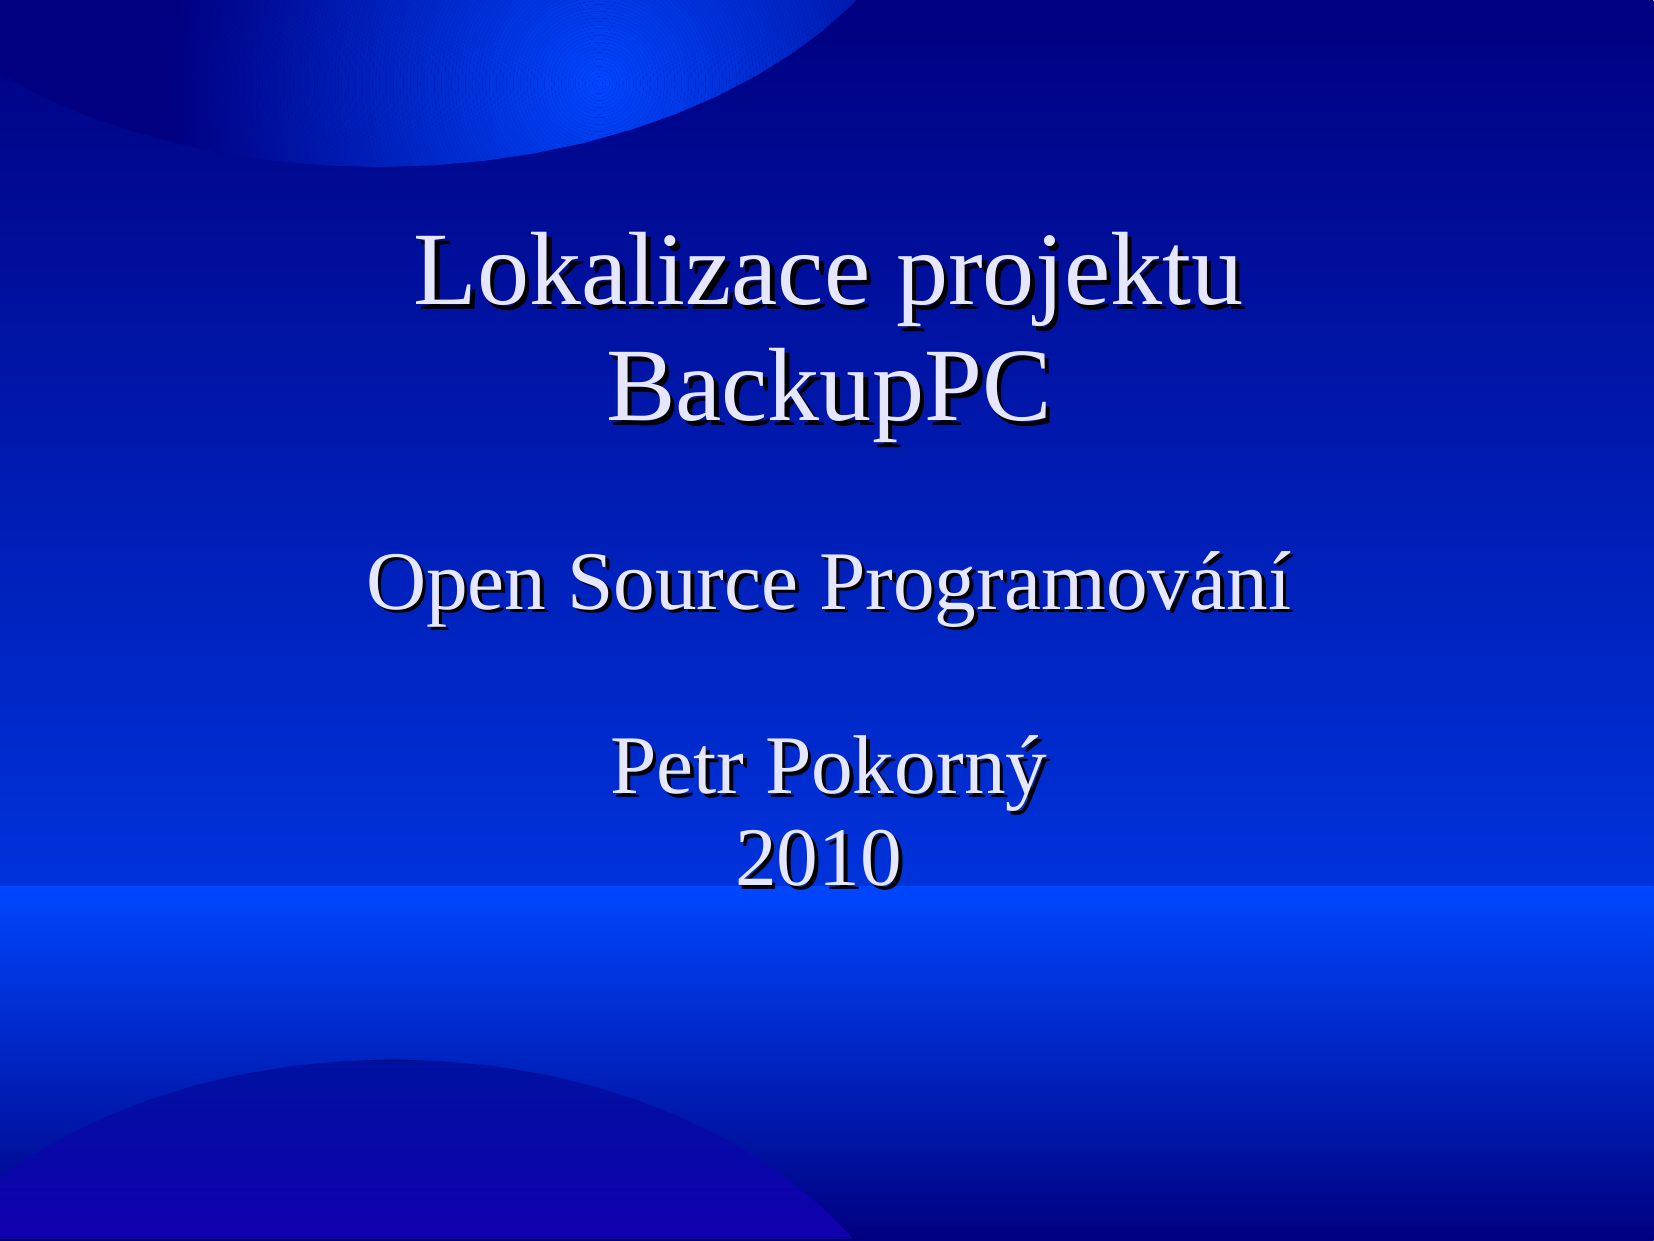

# Lokalizace projektu BackupPC Open Source Programování Petr Pokorný 2010